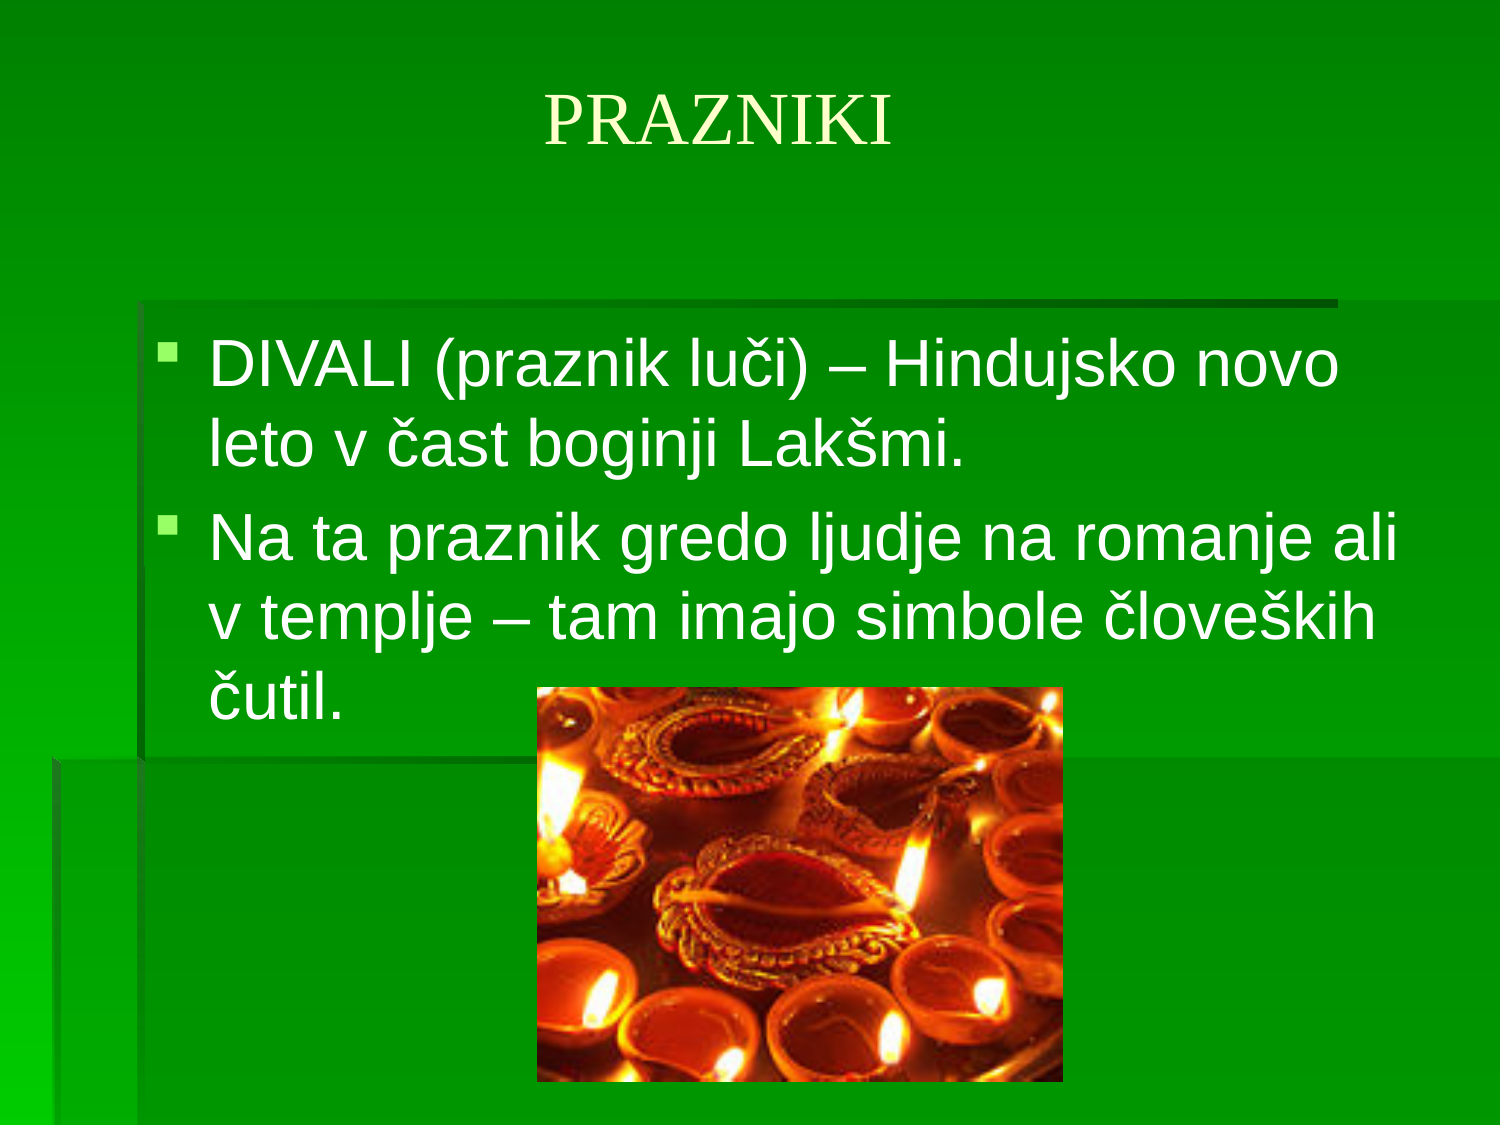

PRAZNIKI
# DIVALI (praznik luči) – Hindujsko novo leto v čast boginji Lakšmi.
Na ta praznik gredo ljudje na romanje ali v templje – tam imajo simbole človeških čutil.